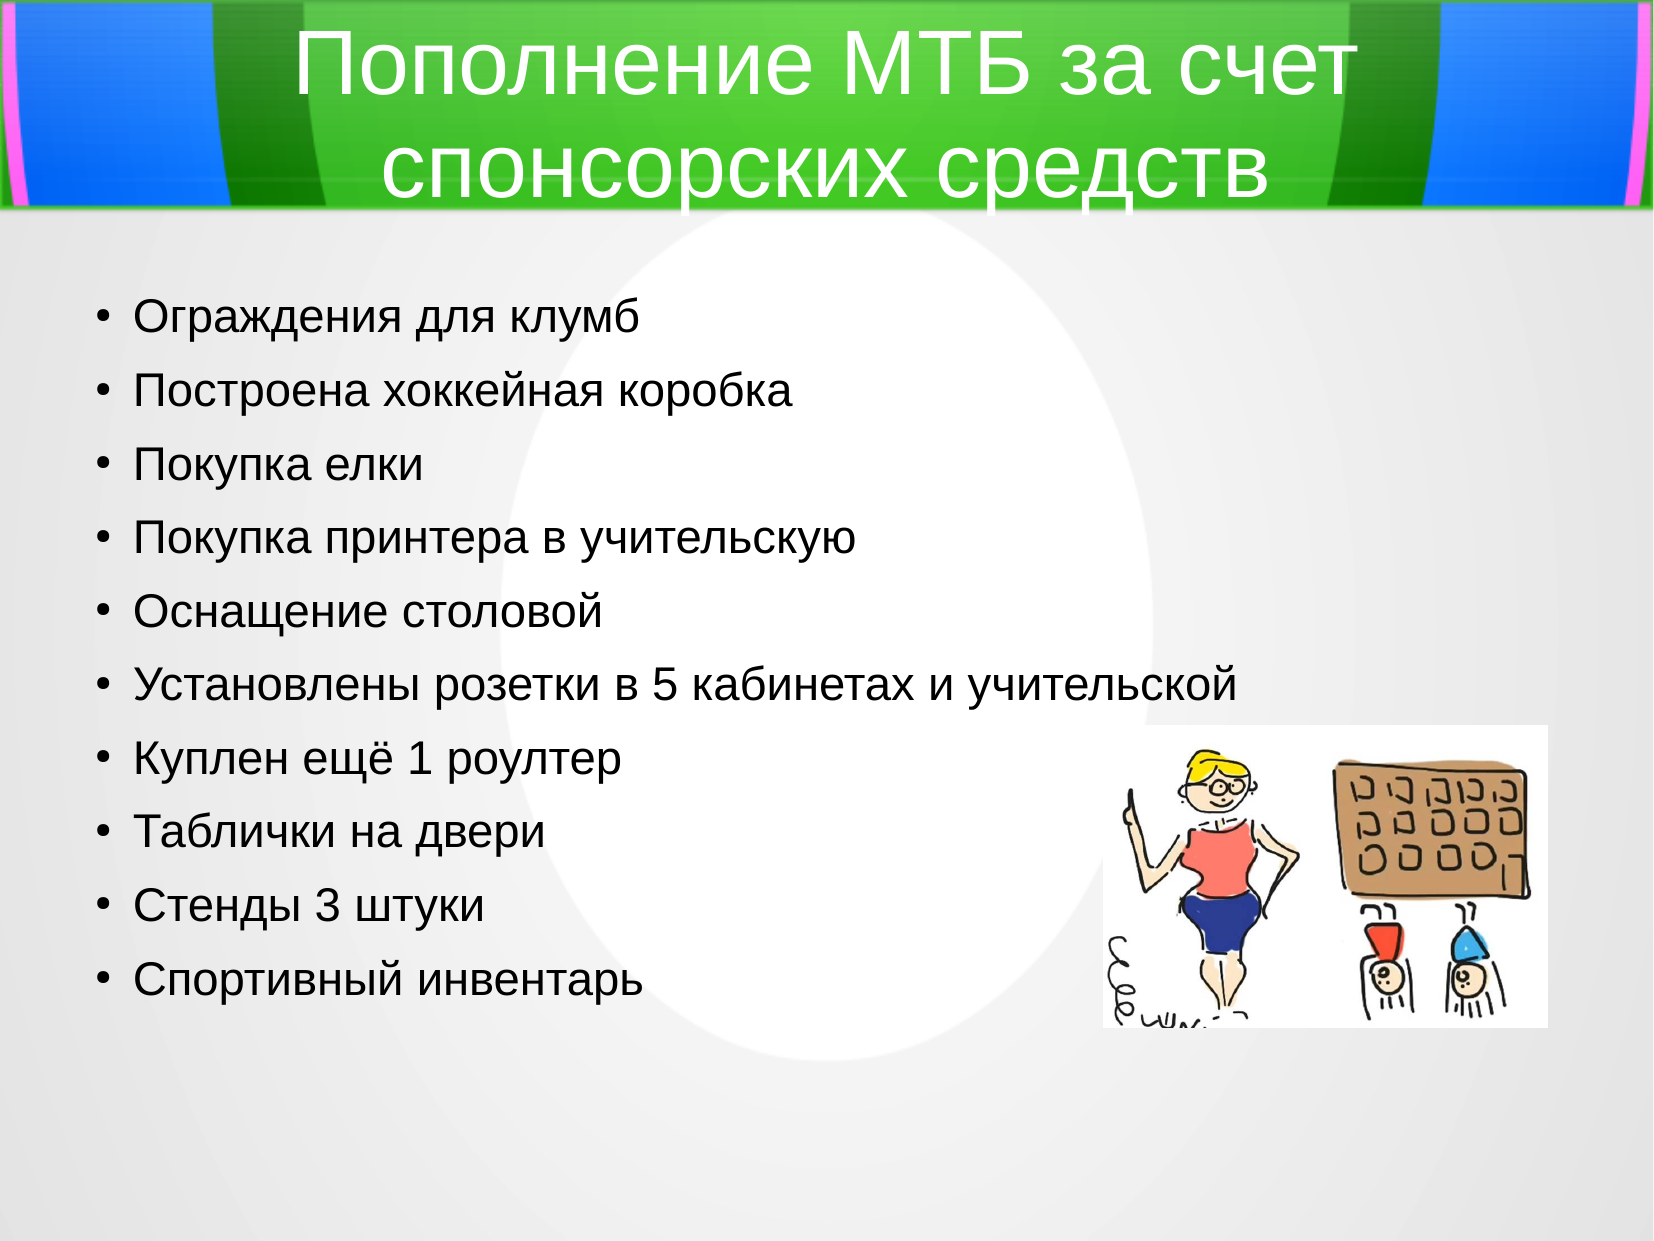

# Пополнение МТБ за счет спонсорских средств
Ограждения для клумб
Построена хоккейная коробка
Покупка елки
Покупка принтера в учительскую
Оснащение столовой
Установлены розетки в 5 кабинетах и учительской
Куплен ещё 1 роултер
Таблички на двери
Стенды 3 штуки
Спортивный инвентарь